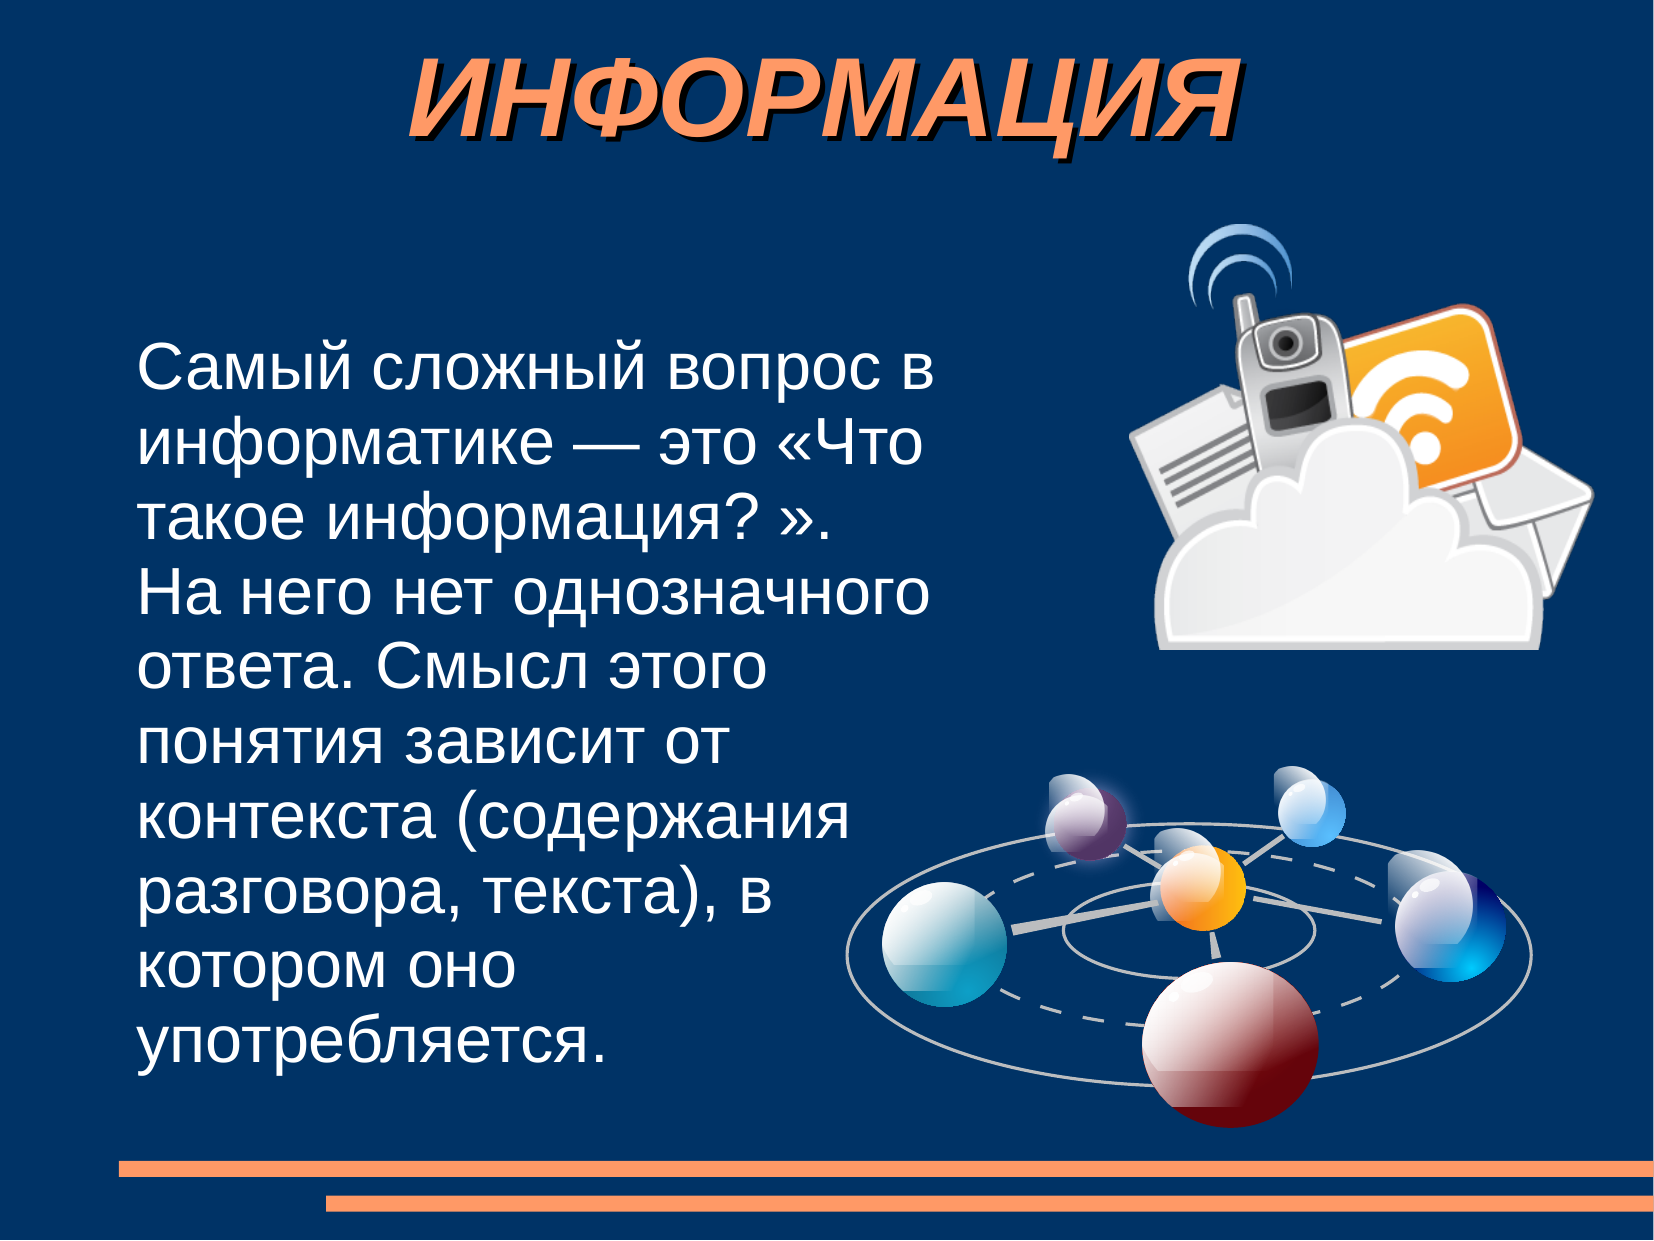

# ИНФОРМАЦИЯ
Самый сложный вопрос в информатике — это «Что такое информация? ».
На него нет однозначного ответа. Смысл этого понятия зависит от контекста (содержания разговора, текста), в котором оно употребляется.